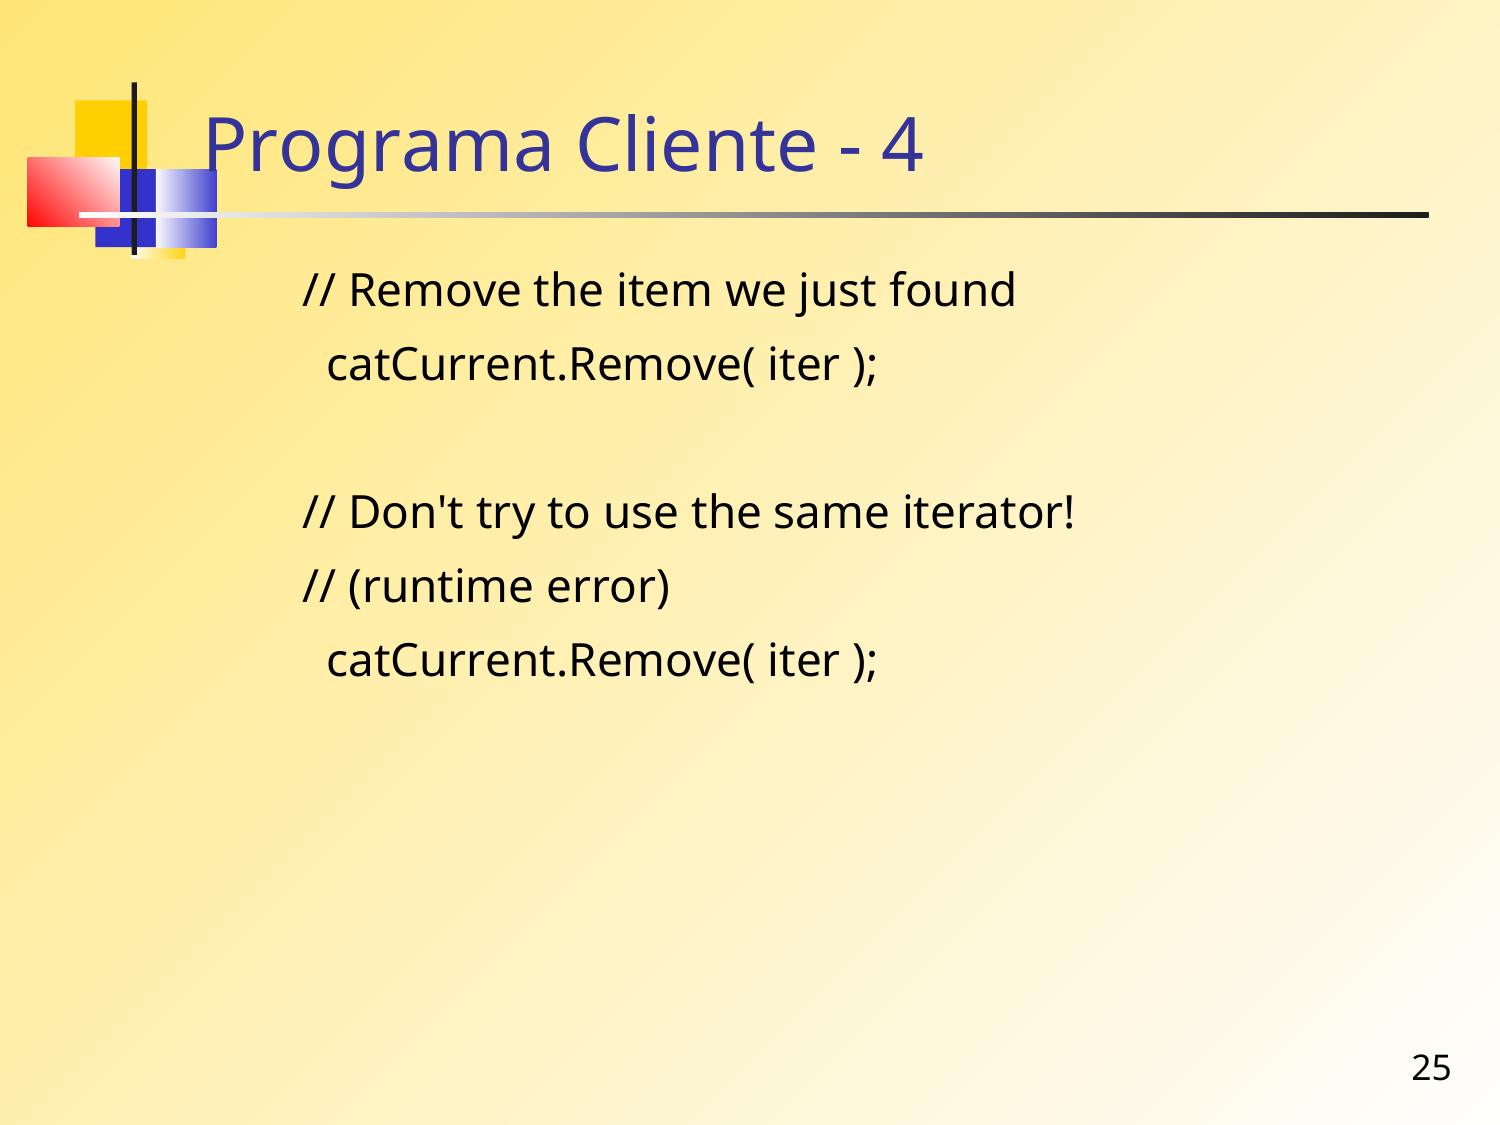

# Programa Cliente - 4
// Remove the item we just found
 catCurrent.Remove( iter );
// Don't try to use the same iterator!
// (runtime error)‏
 catCurrent.Remove( iter );
25